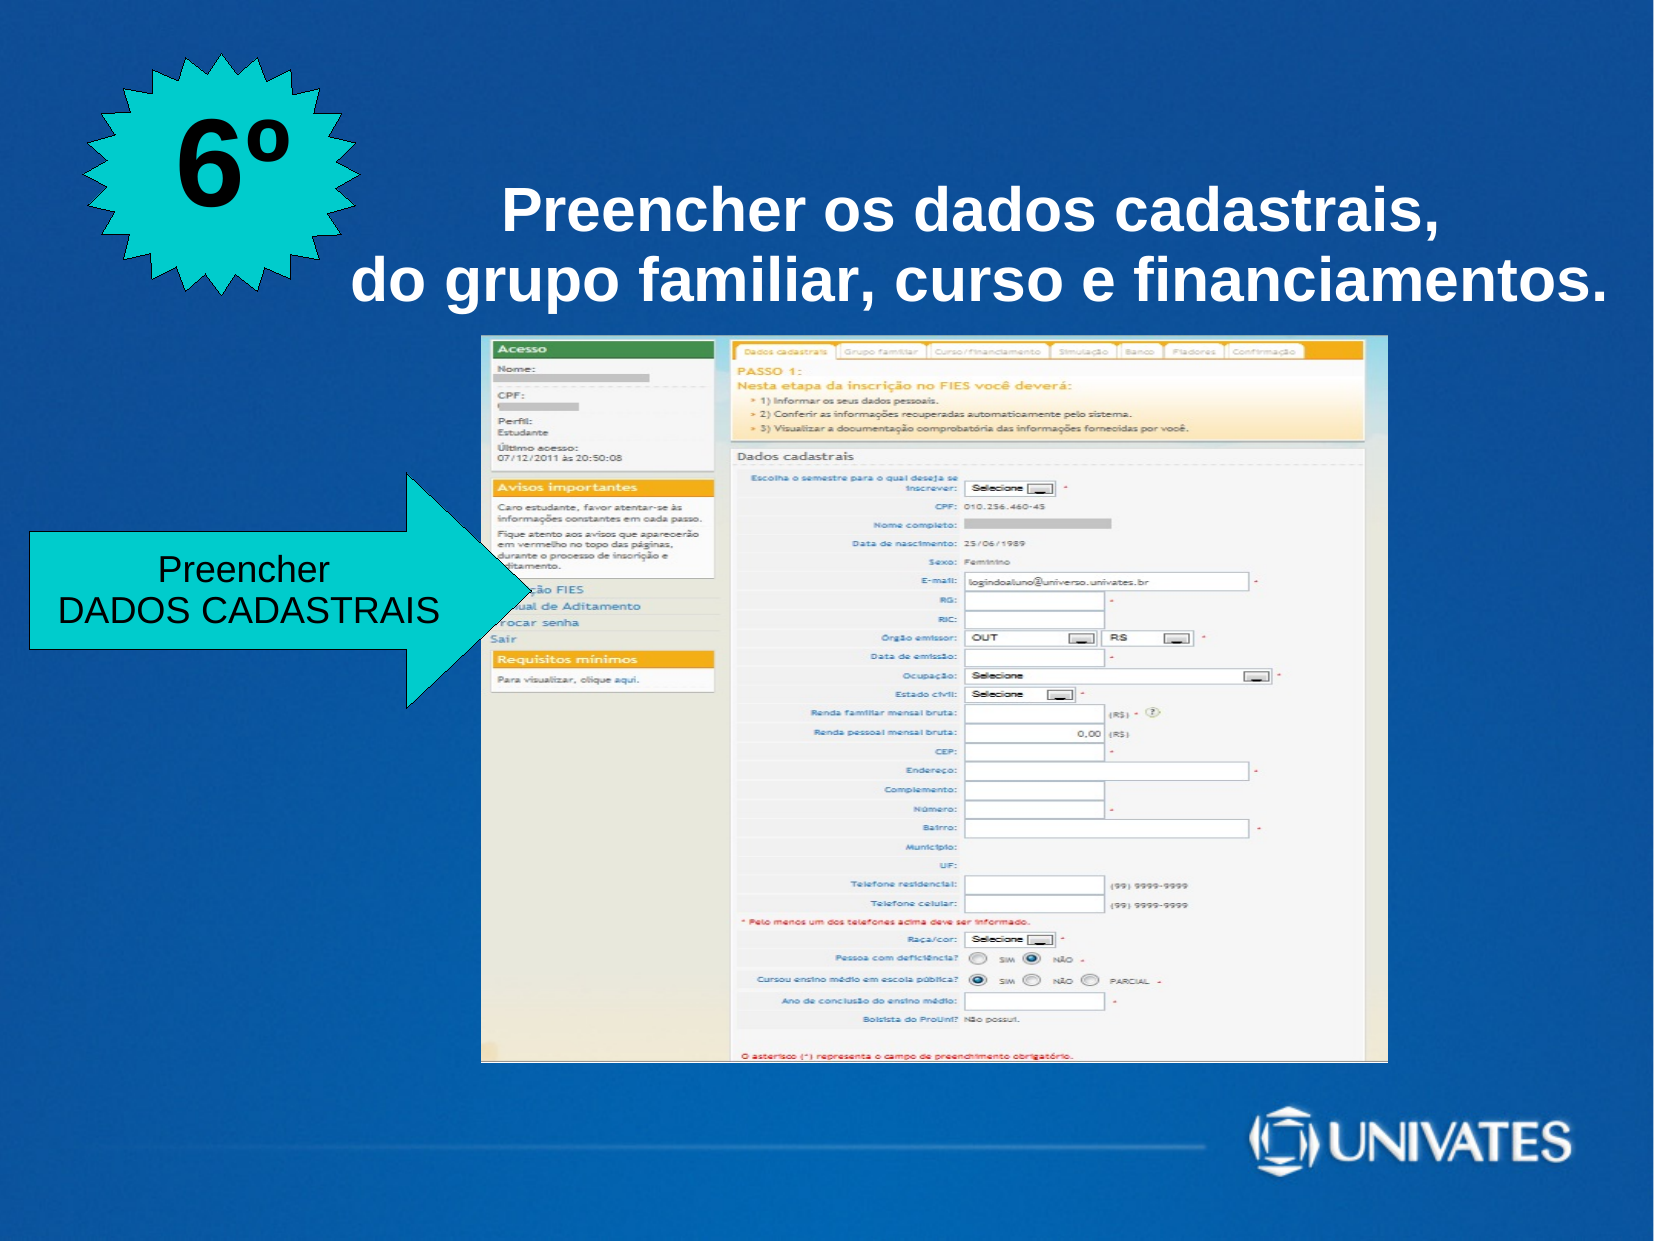

Preencher os dados cadastrais,
do grupo familiar, curso e financiamentos.
# 6º
Preencher
DADOS CADASTRAIS